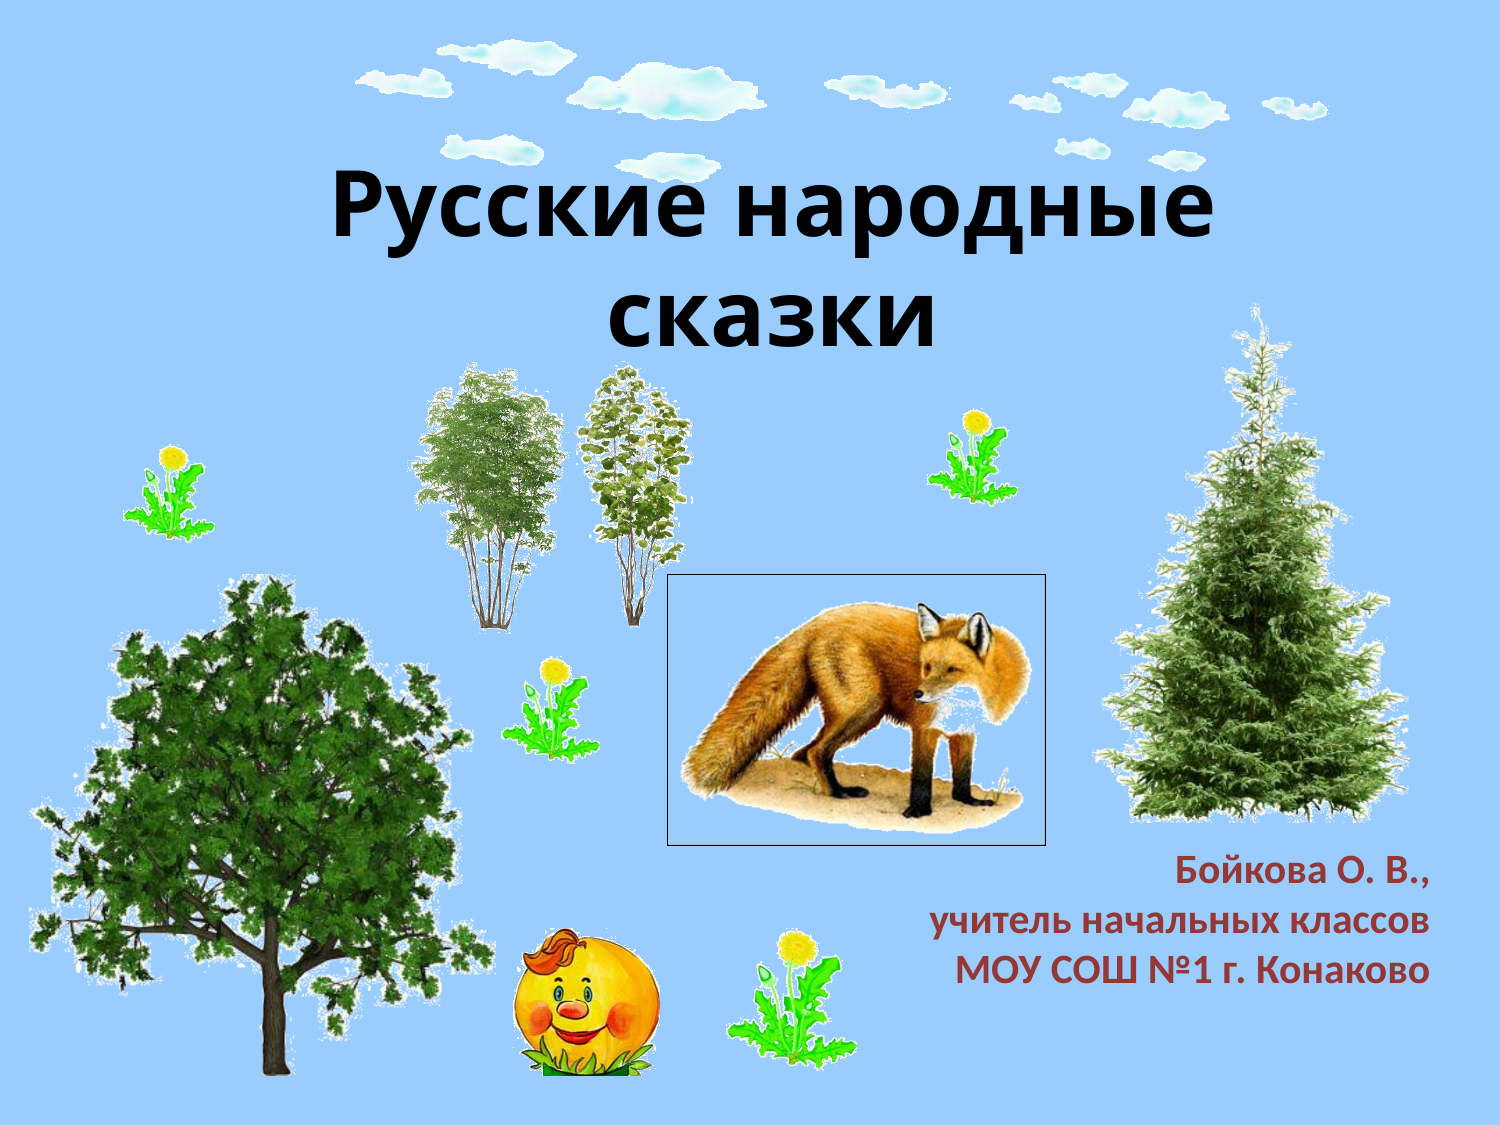

# Русские народные сказки
Бойкова О. В.,
учитель начальных классов
МОУ СОШ №1 г. Конаково